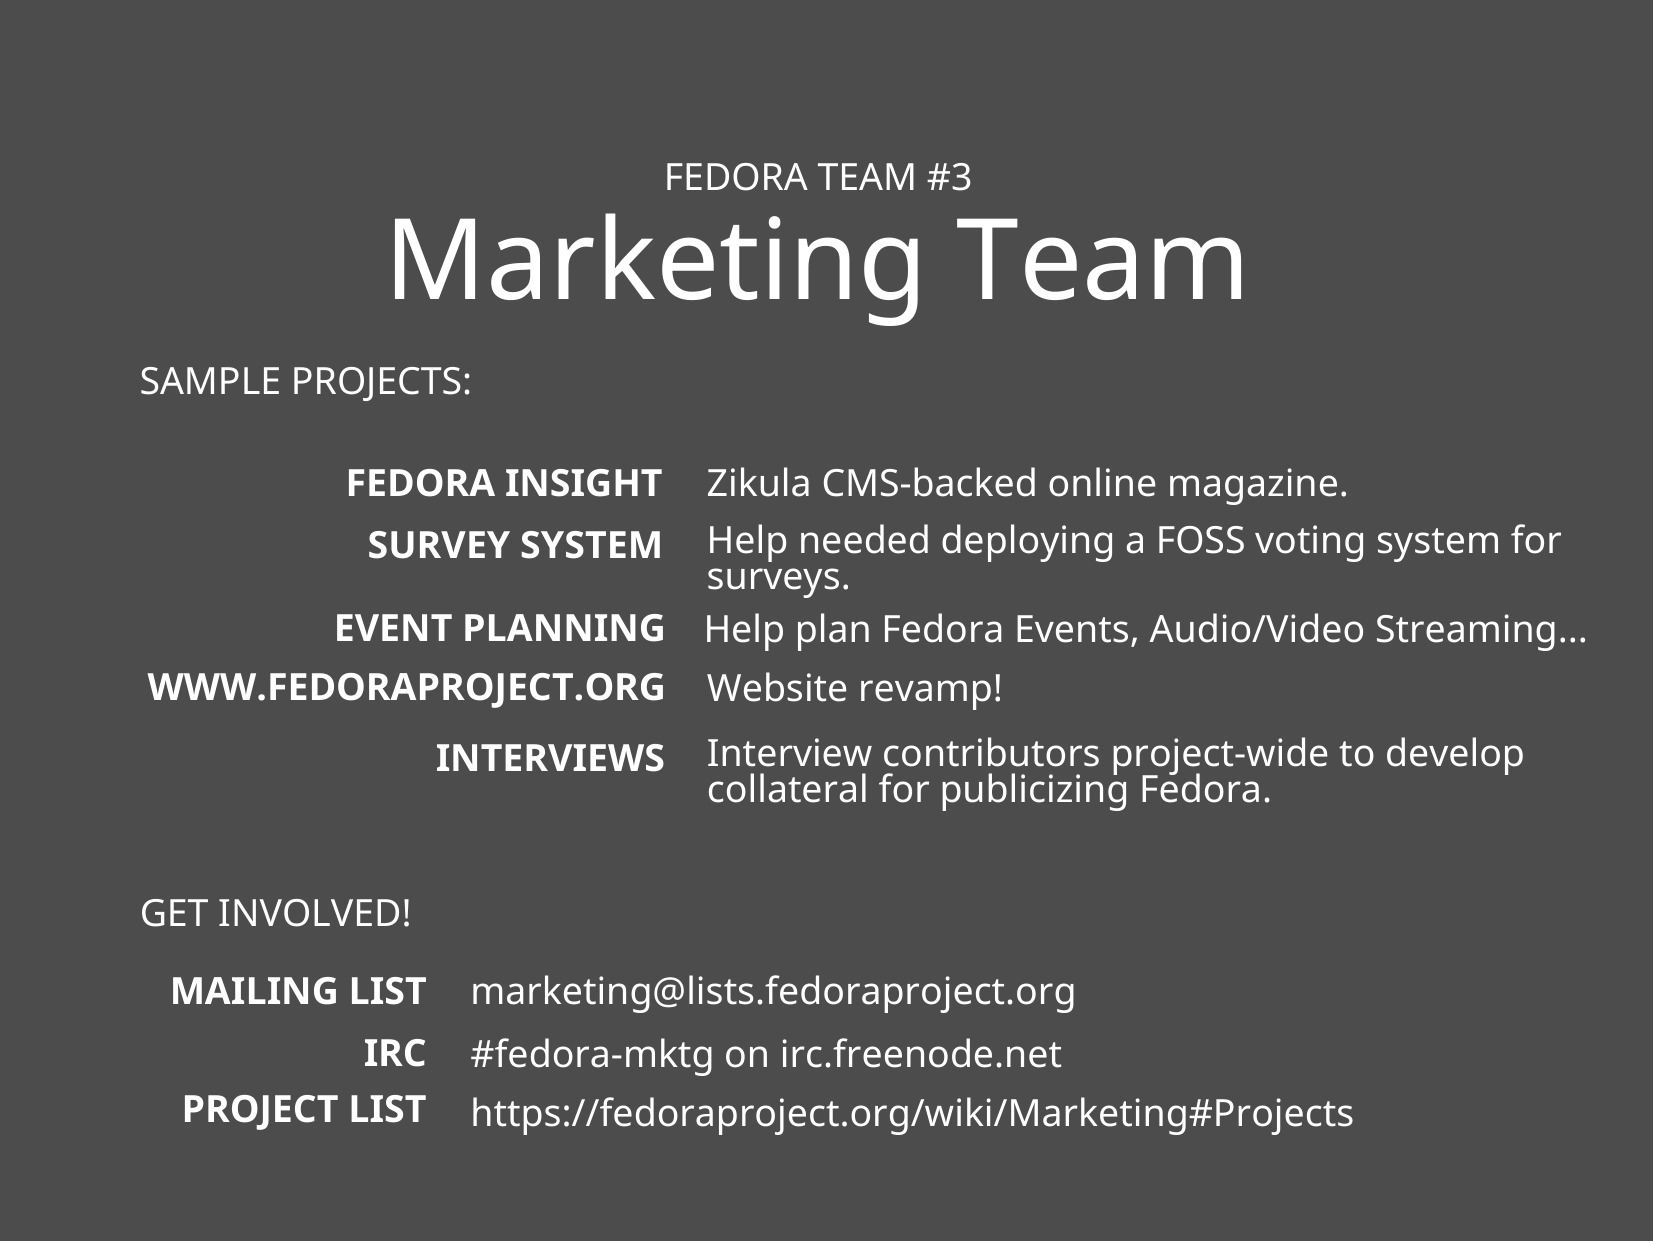

FEDORA TEAM #3
Marketing Team
SAMPLE PROJECTS:
FEDORA INSIGHT
Zikula CMS-backed online magazine.
# SURVEY SYSTEM
Help needed deploying a FOSS voting system for
surveys.
EVENT PLANNING
Help plan Fedora Events, Audio/Video Streaming...
WWW.FEDORAPROJECT.ORG
Website revamp!
INTERVIEWS
Interview contributors project-wide to develop
collateral for publicizing Fedora.
GET INVOLVED!
MAILING LIST
marketing@lists.fedoraproject.org
IRC
#fedora-mktg on irc.freenode.net
https://fedoraproject.org/wiki/Marketing#Projects
PROJECT LIST